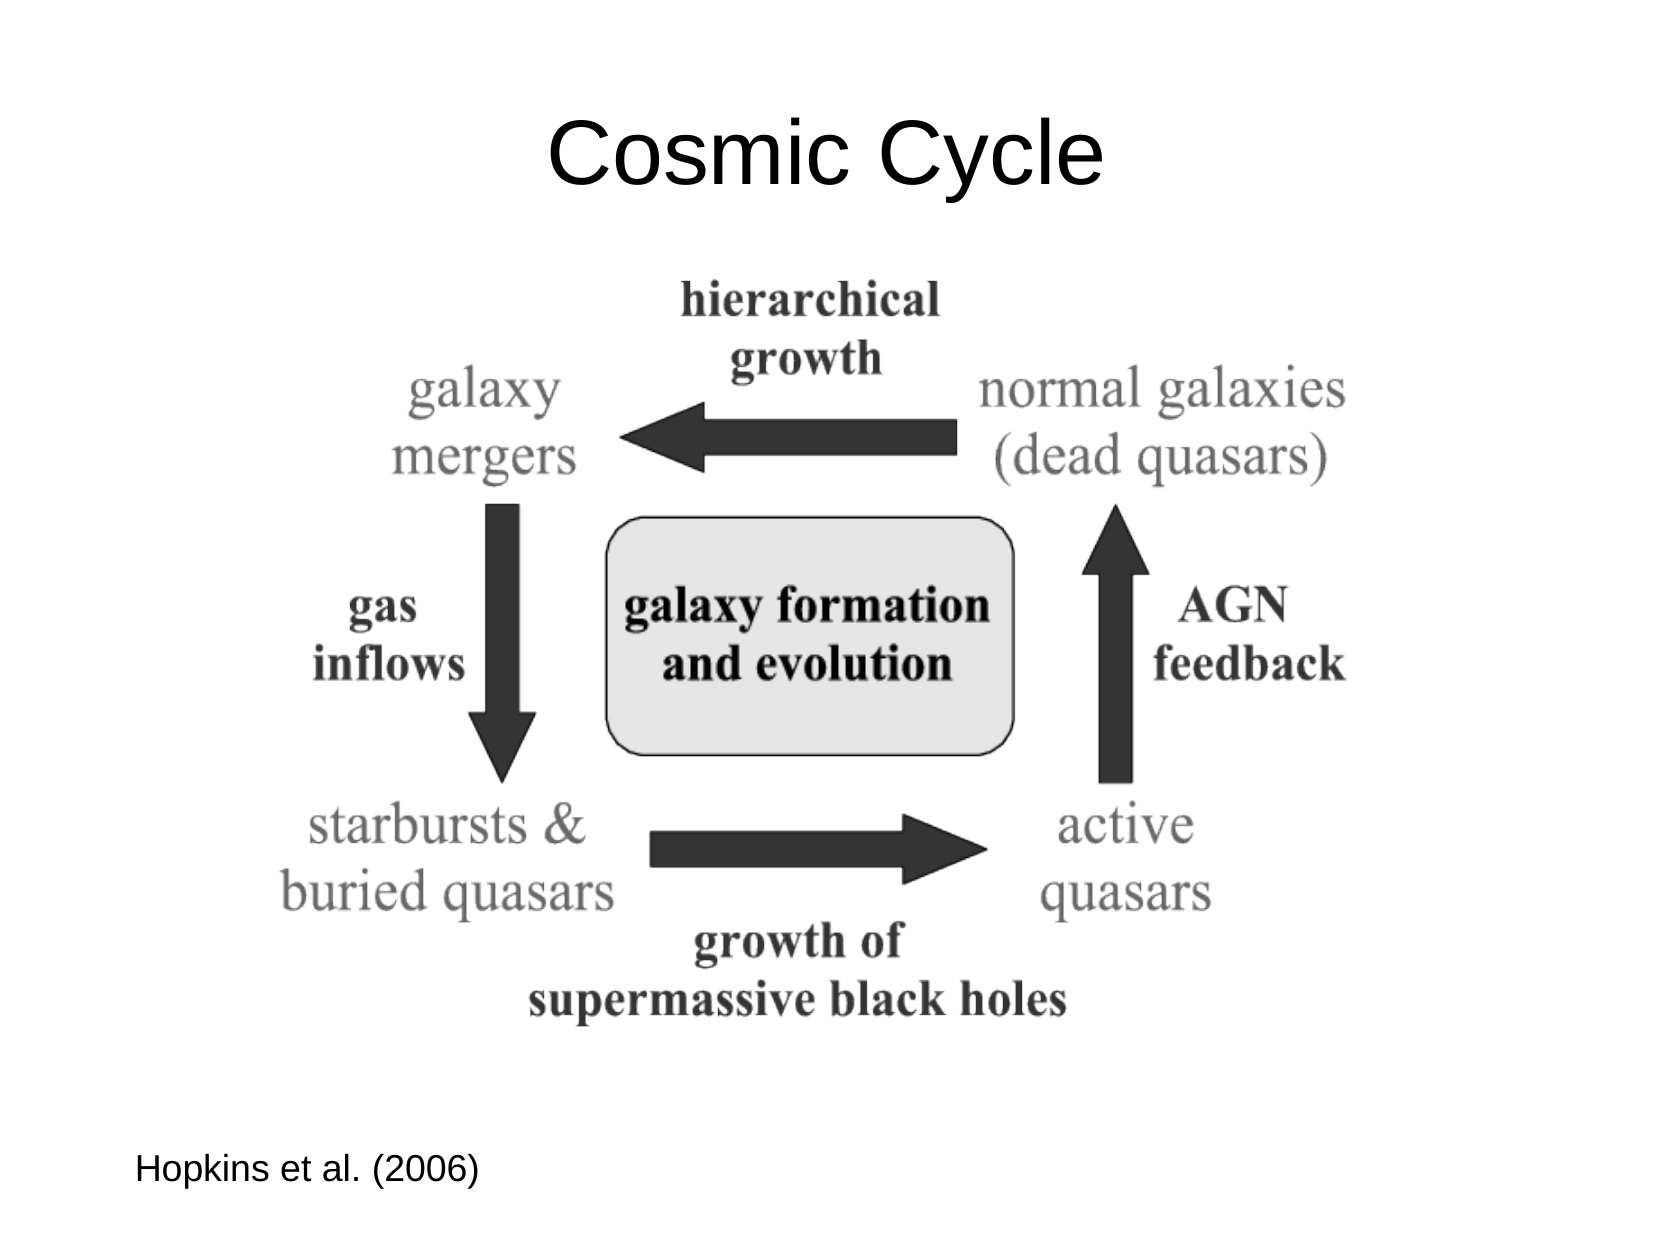

# Cosmic Cycle
Hopkins et al. (2006)